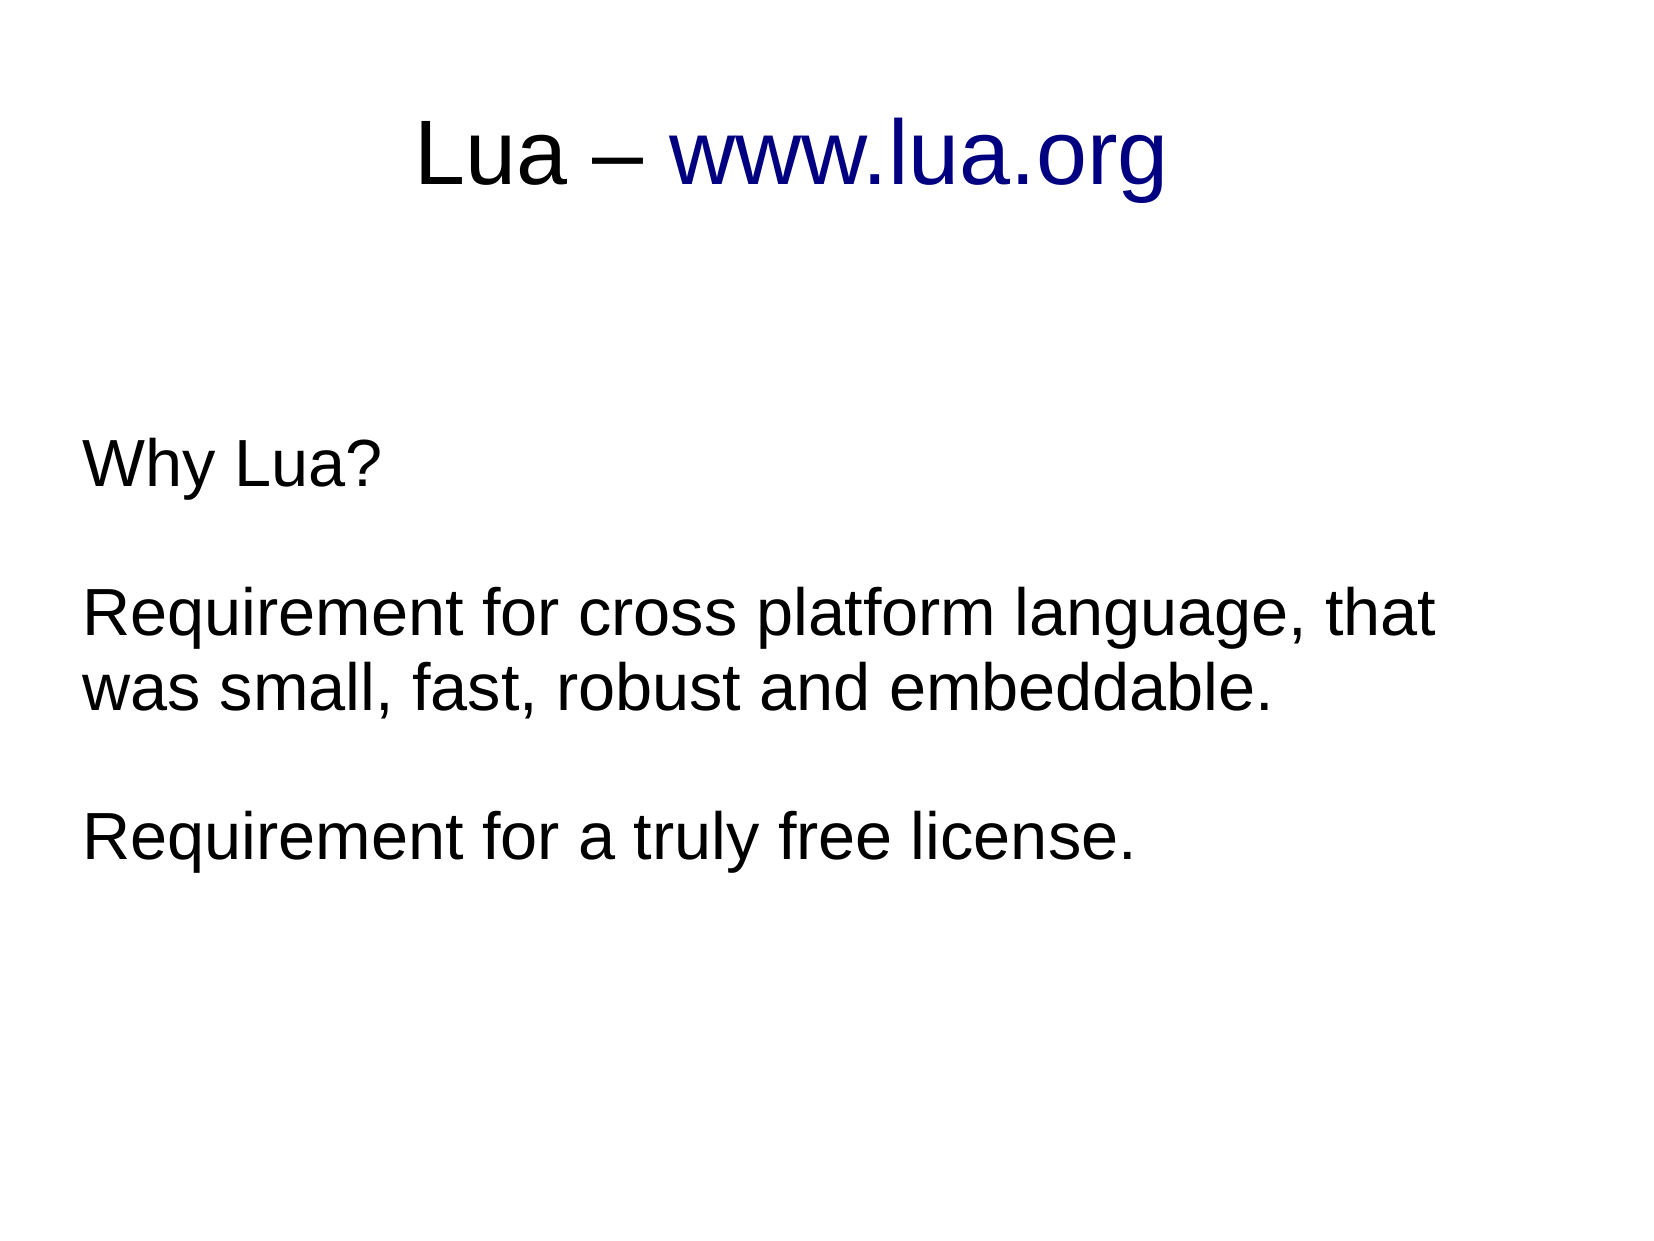

# Lua – www.lua.org
Why Lua?
Requirement for cross platform language, that was small, fast, robust and embeddable.
Requirement for a truly free license.